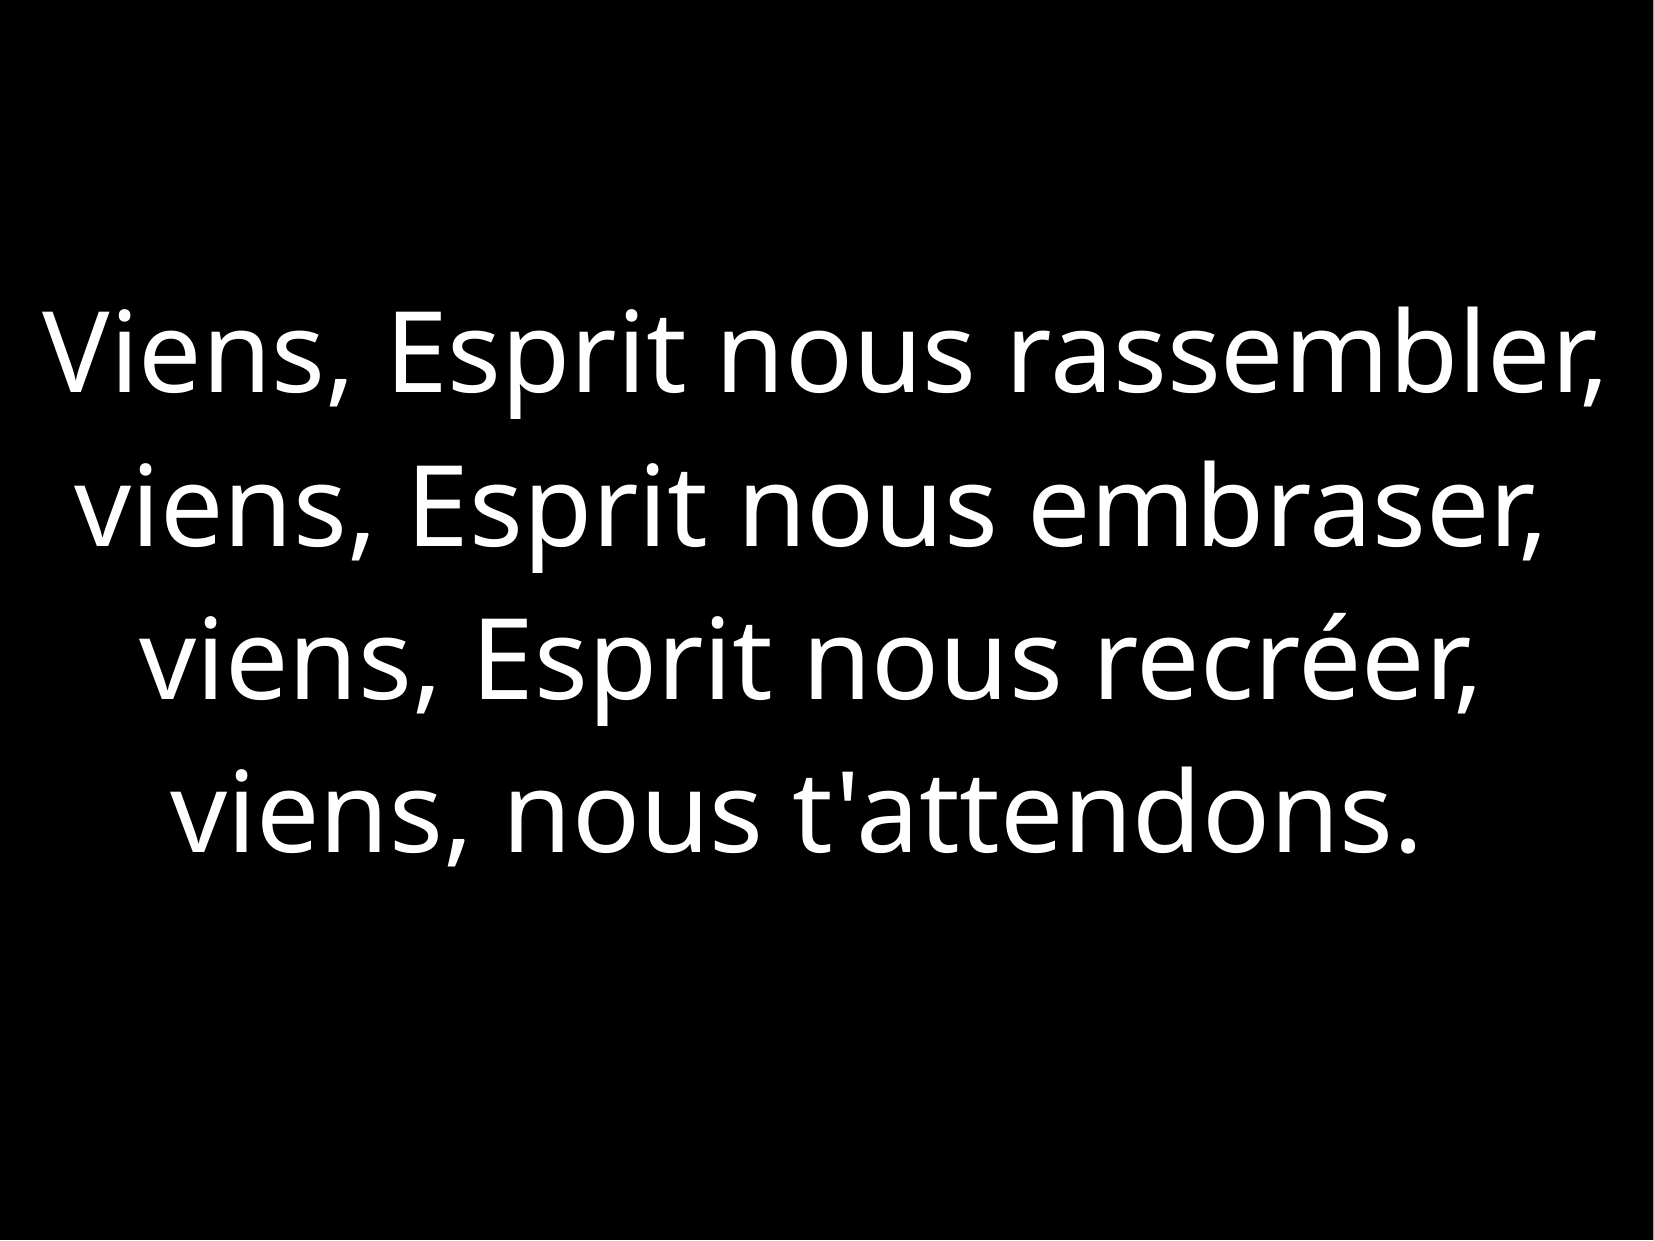

# Viens, Esprit nous rassembler,
viens, Esprit nous embraser,
viens, Esprit nous recréer,
viens, nous t'attendons.